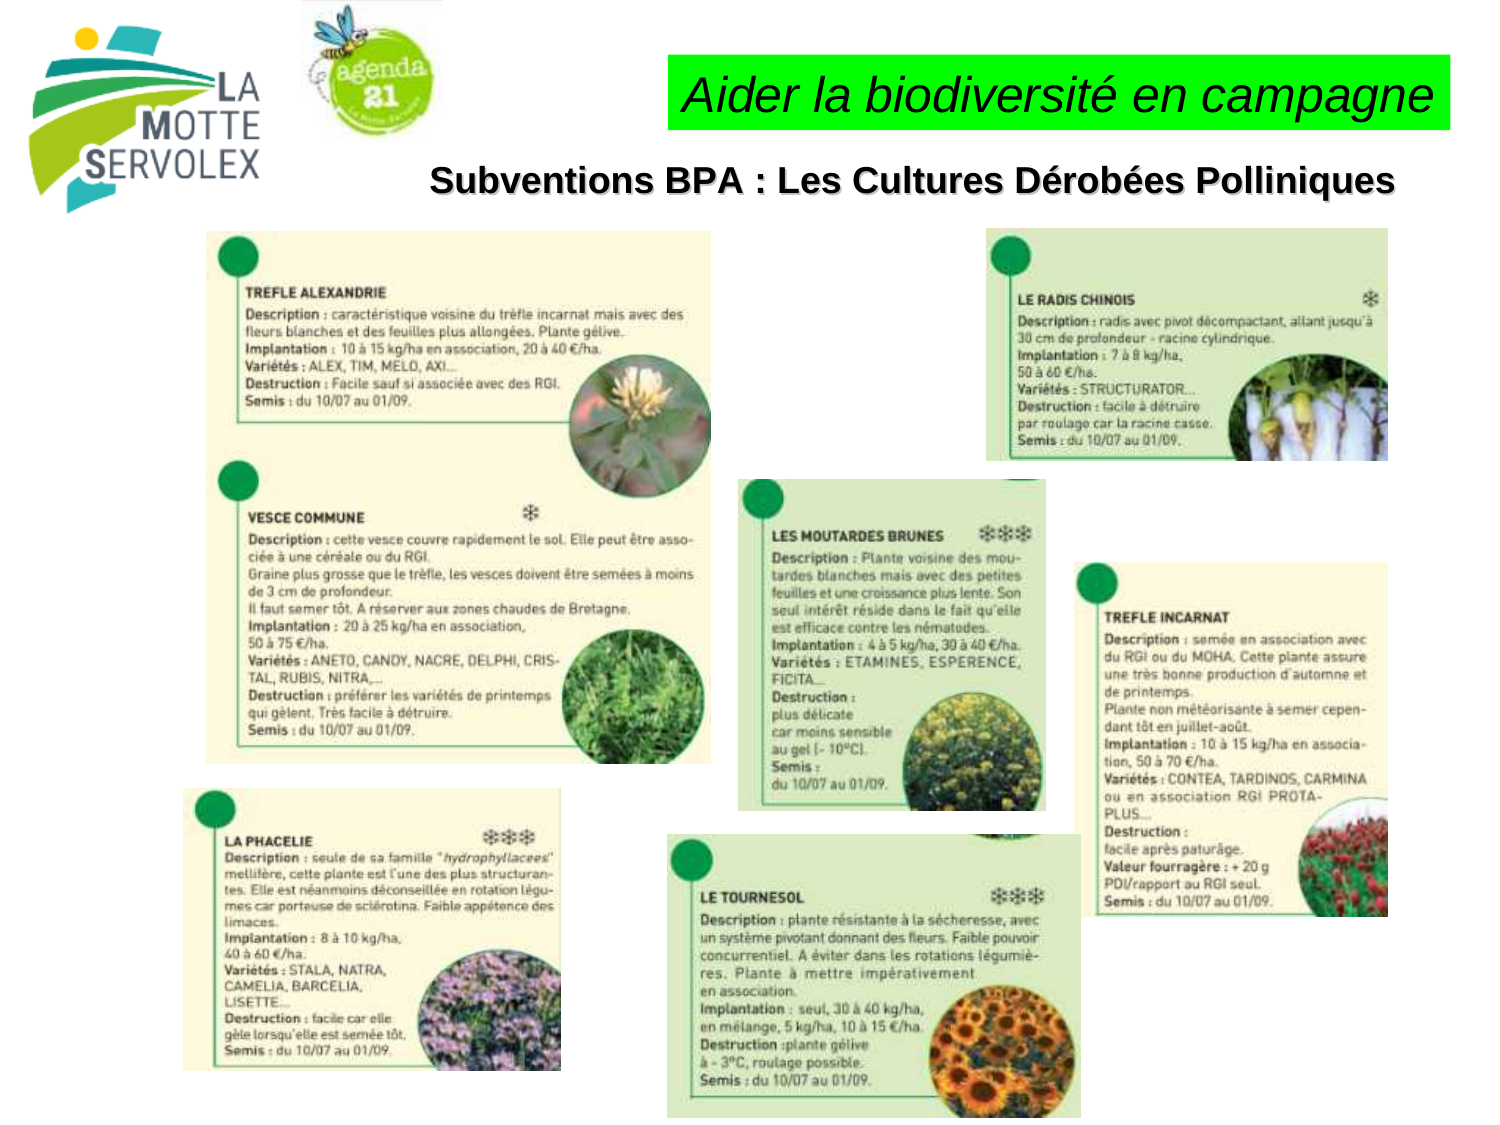

Aider la biodiversité en campagne
Subventions BPA : Les Cultures Dérobées Polliniques